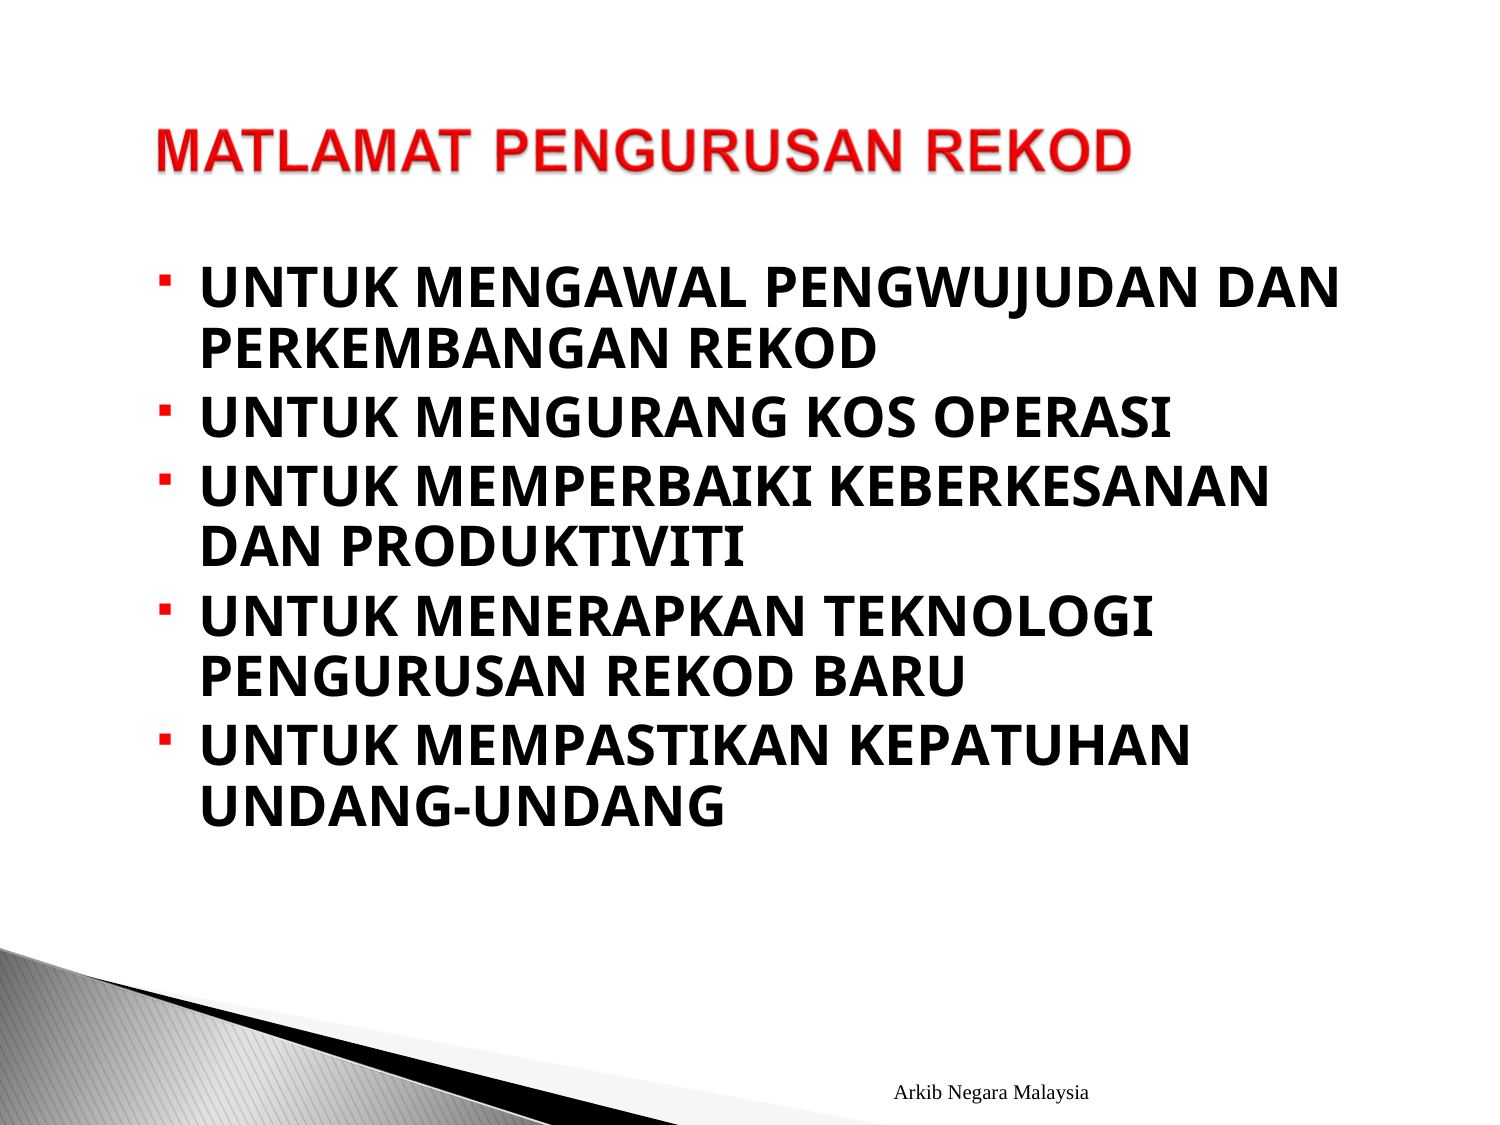

# UNTUK MENGAWAL PENGWUJUDAN DAN PERKEMBANGAN REKOD
UNTUK MENGURANG KOS OPERASI
UNTUK MEMPERBAIKI KEBERKESANAN DAN PRODUKTIVITI
UNTUK MENERAPKAN TEKNOLOGI PENGURUSAN REKOD BARU
UNTUK MEMPASTIKAN KEPATUHAN UNDANG-UNDANG
Arkib Negara Malaysia